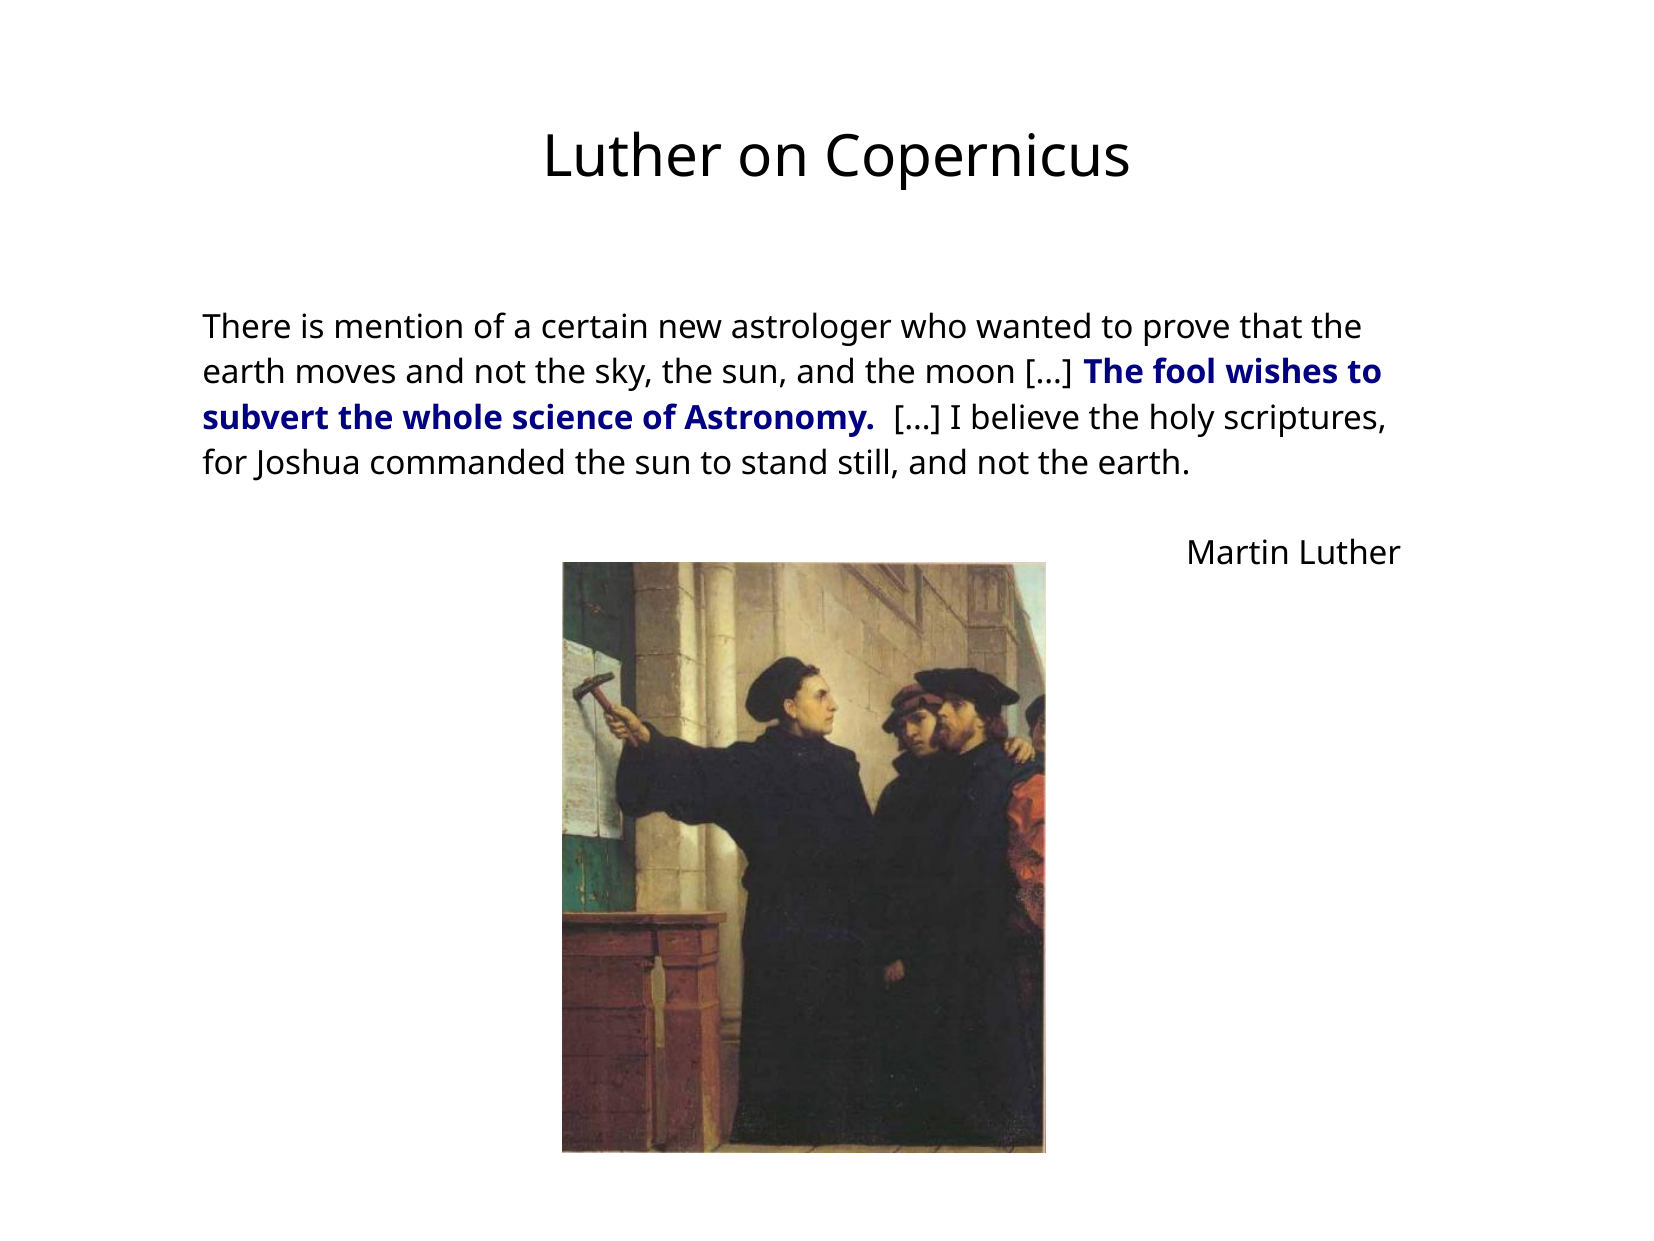

# Luther on Copernicus
There is mention of a certain new astrologer who wanted to prove that the earth moves and not the sky, the sun, and the moon […] The fool wishes to subvert the whole science of Astronomy. […] I believe the holy scriptures, for Joshua commanded the sun to stand still, and not the earth.
Martin Luther